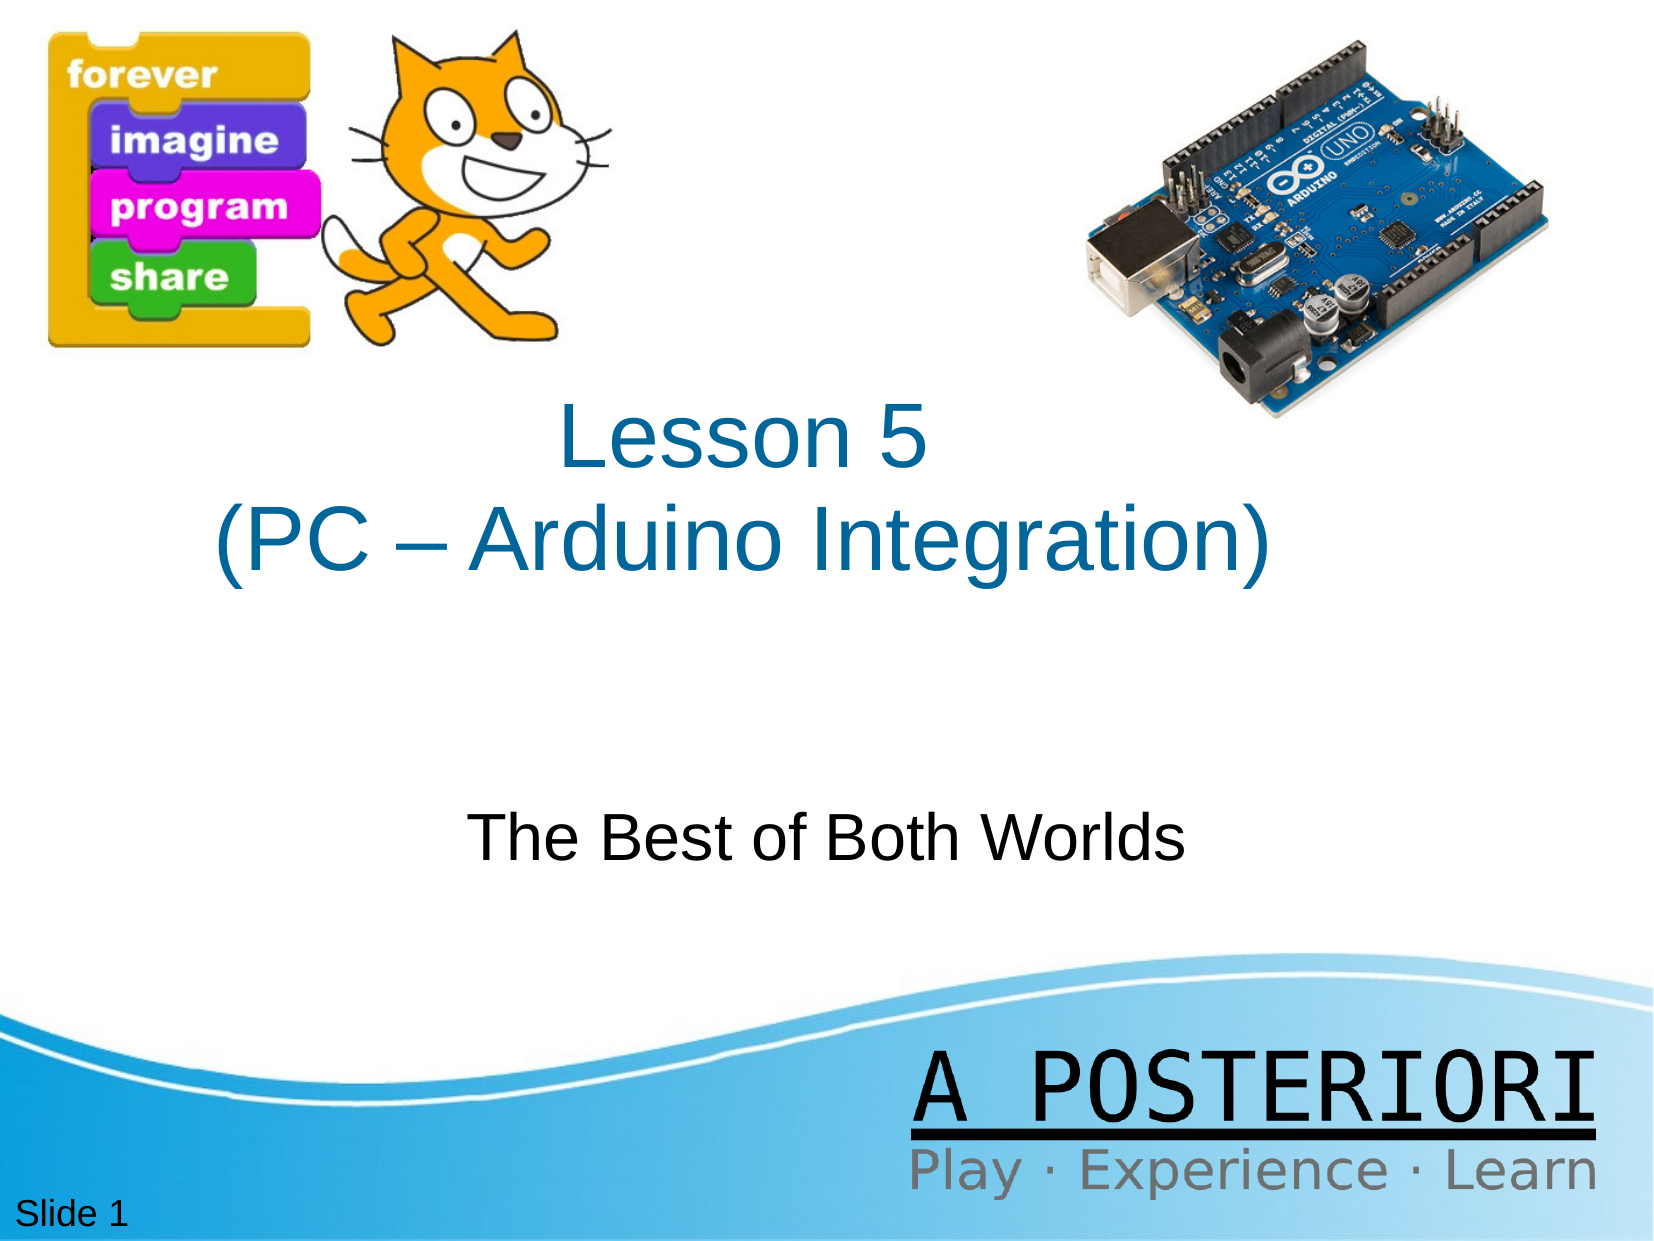

# Lesson 5 (PC – Arduino Integration)
The Best of Both Worlds